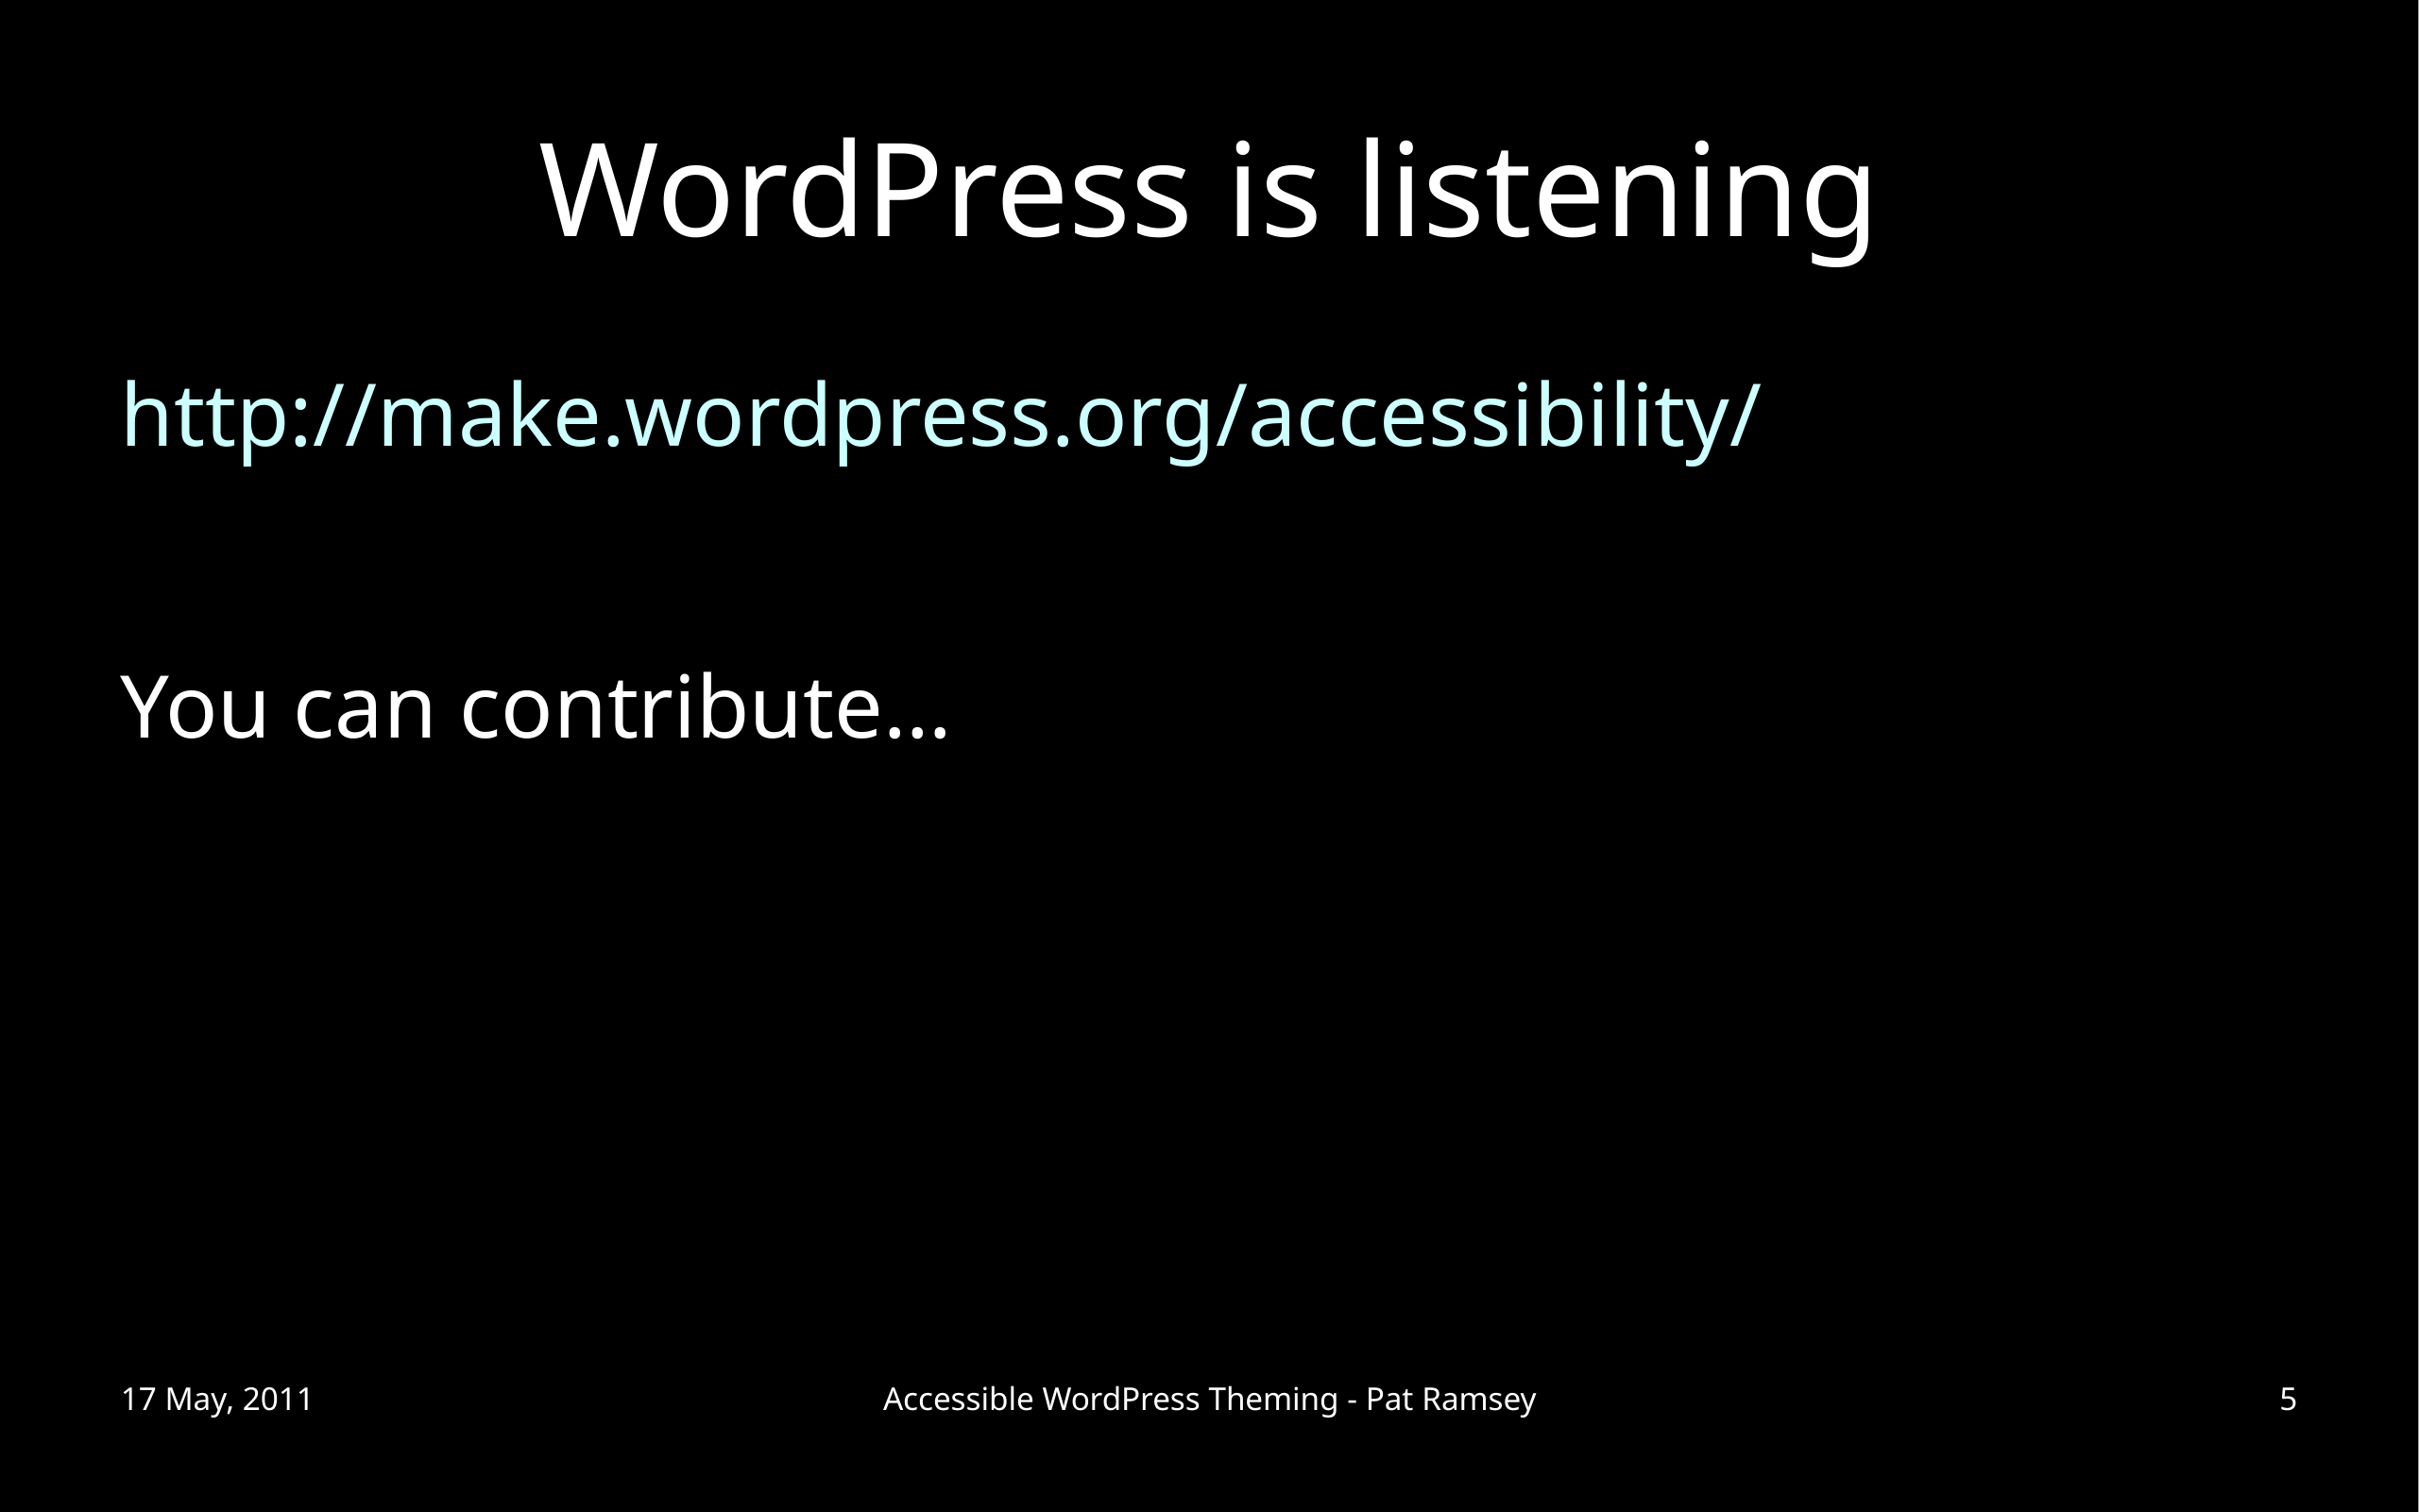

# WordPress is listening
http://make.wordpress.org/accessibility/
You can contribute…
17 May, 2011
Accessible WordPress Theming - Pat Ramsey
5